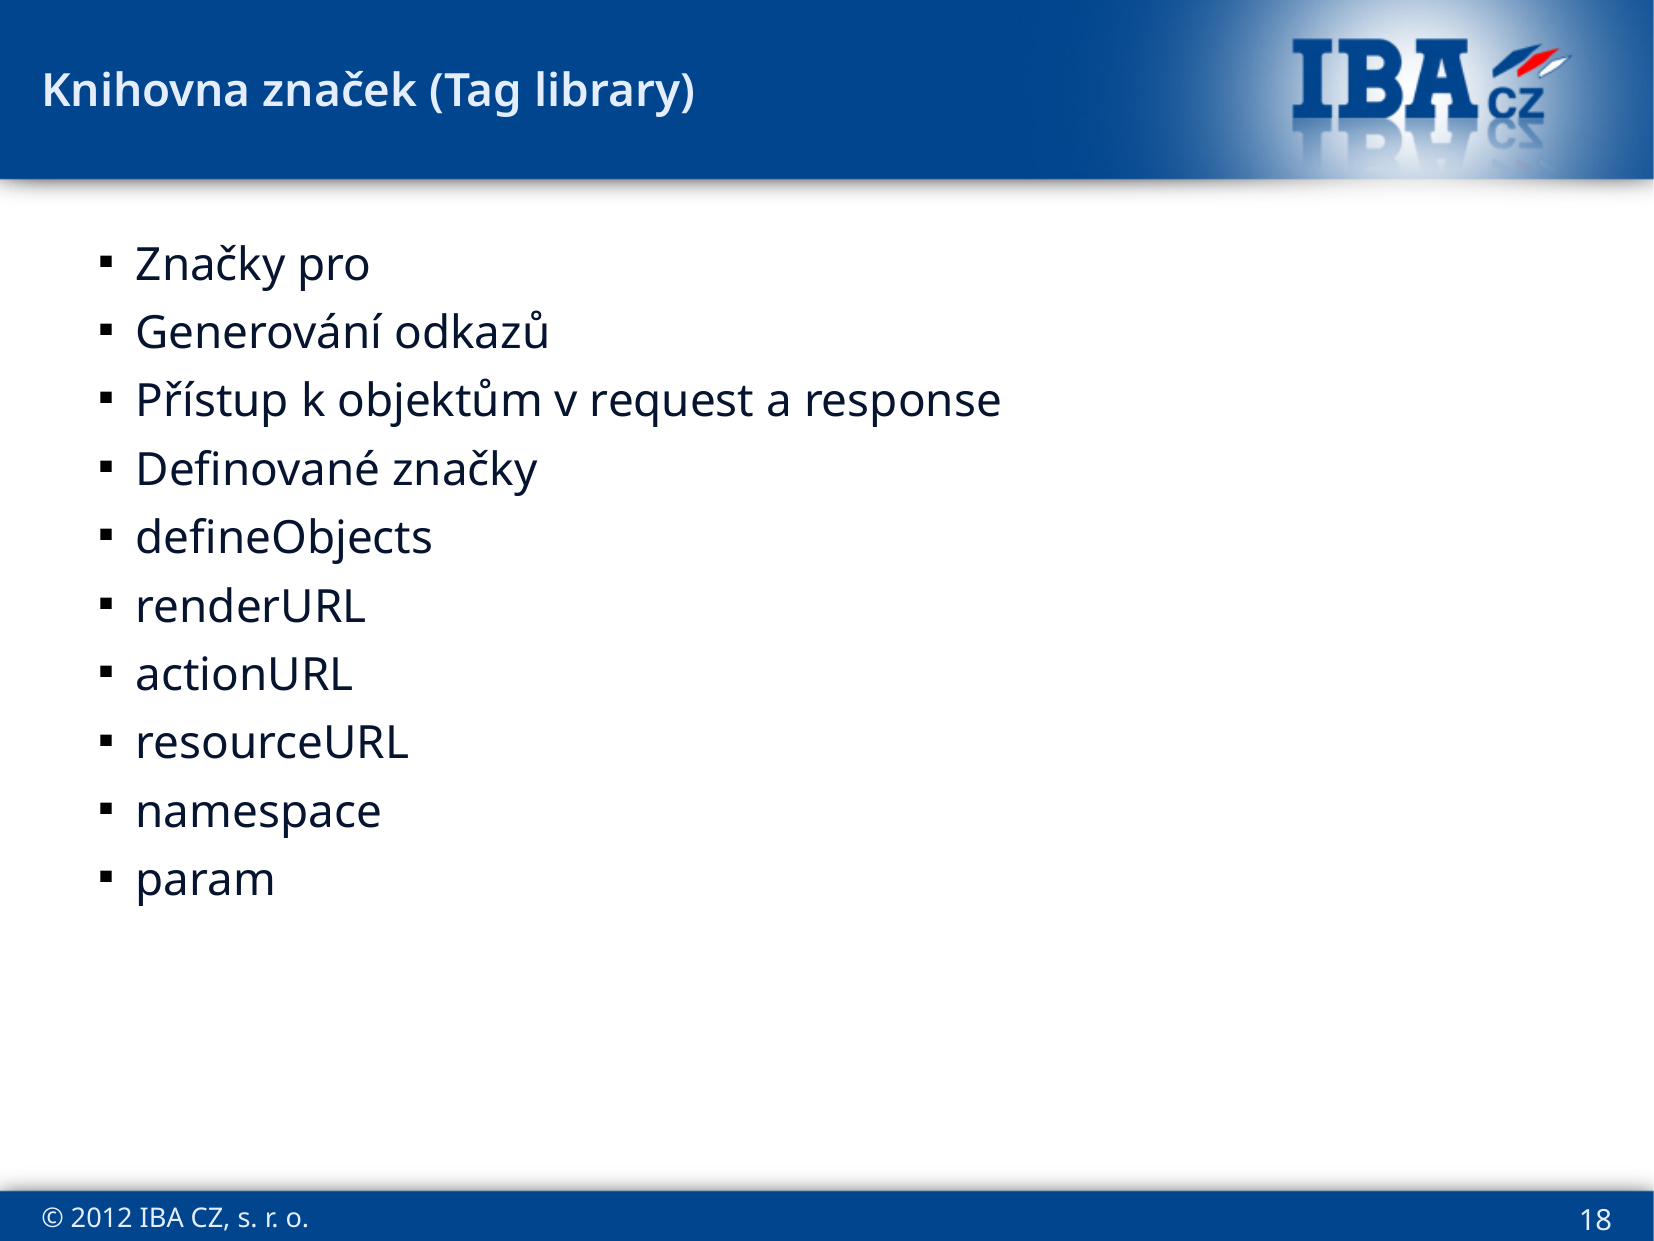

# Knihovna značek (Tag library)
Značky pro
Generování odkazů
Přístup k objektům v request a response
Definované značky
defineObjects
renderURL
actionURL
resourceURL
namespace
param
18